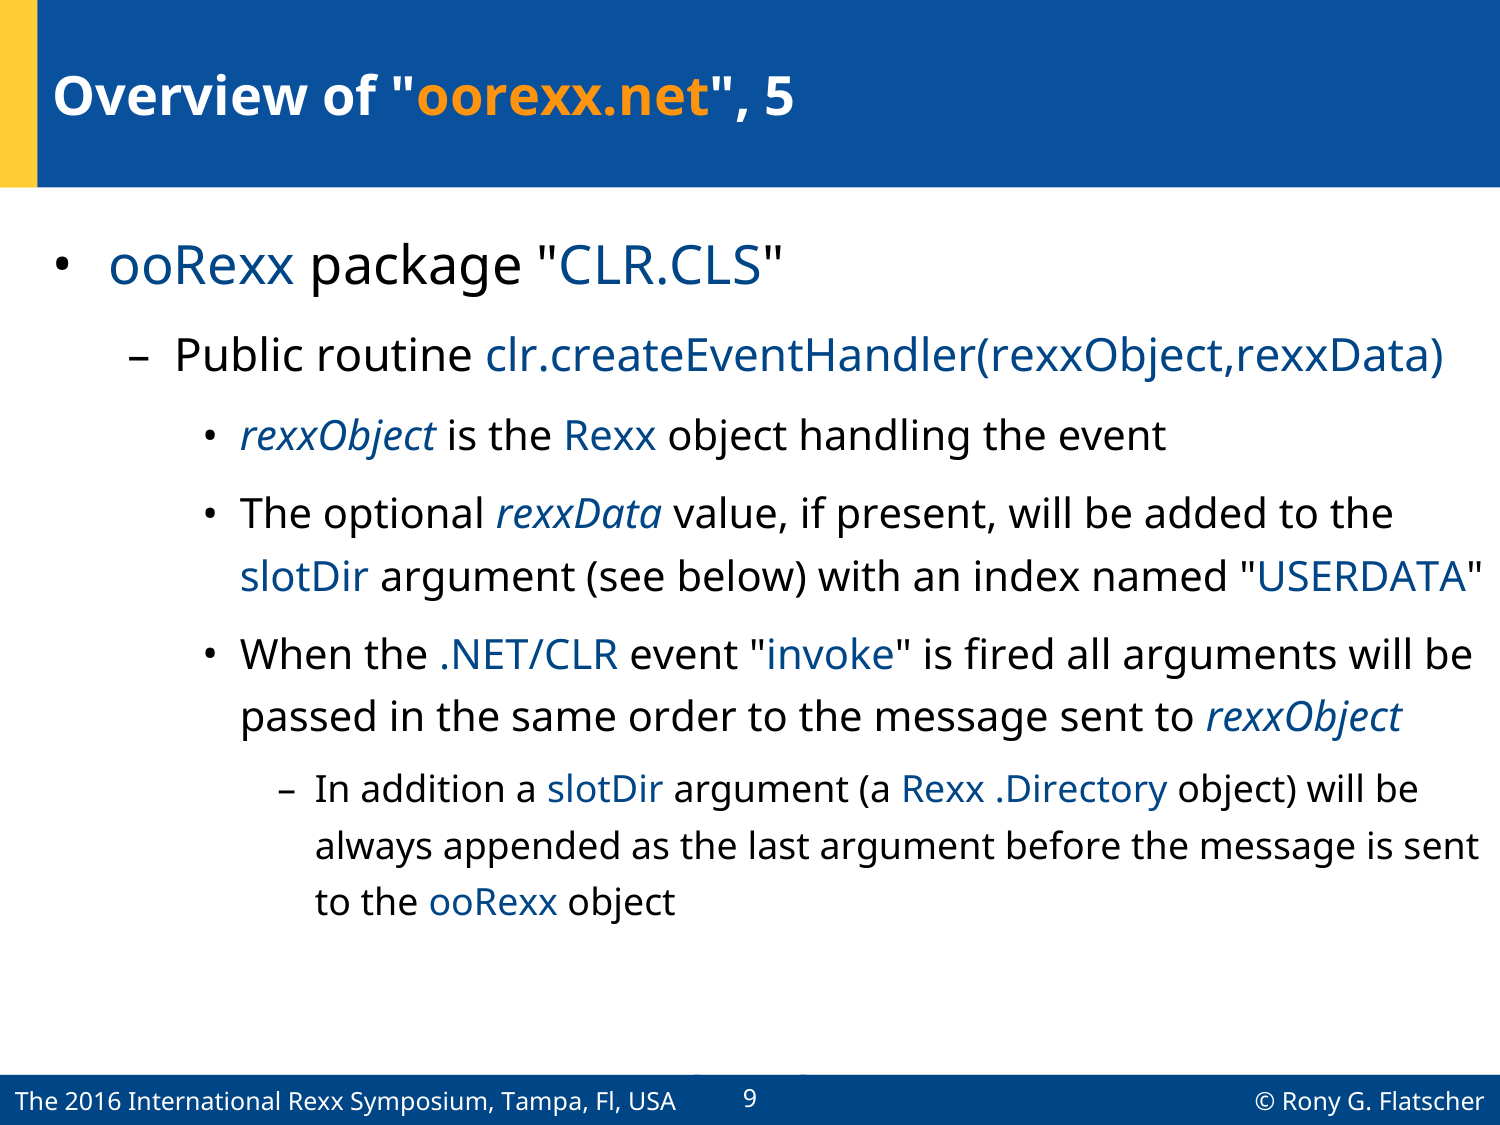

# Overview of "oorexx.net", 5
ooRexx package "CLR.CLS"
Public routine clr.createEventHandler(rexxObject,rexxData)
rexxObject is the Rexx object handling the event
The optional rexxData value, if present, will be added to the slotDir argument (see below) with an index named "USERDATA"
When the .NET/CLR event "invoke" is fired all arguments will be passed in the same order to the message sent to rexxObject
In addition a slotDir argument (a Rexx .Directory object) will be always appended as the last argument before the message is sent to the ooRexx object